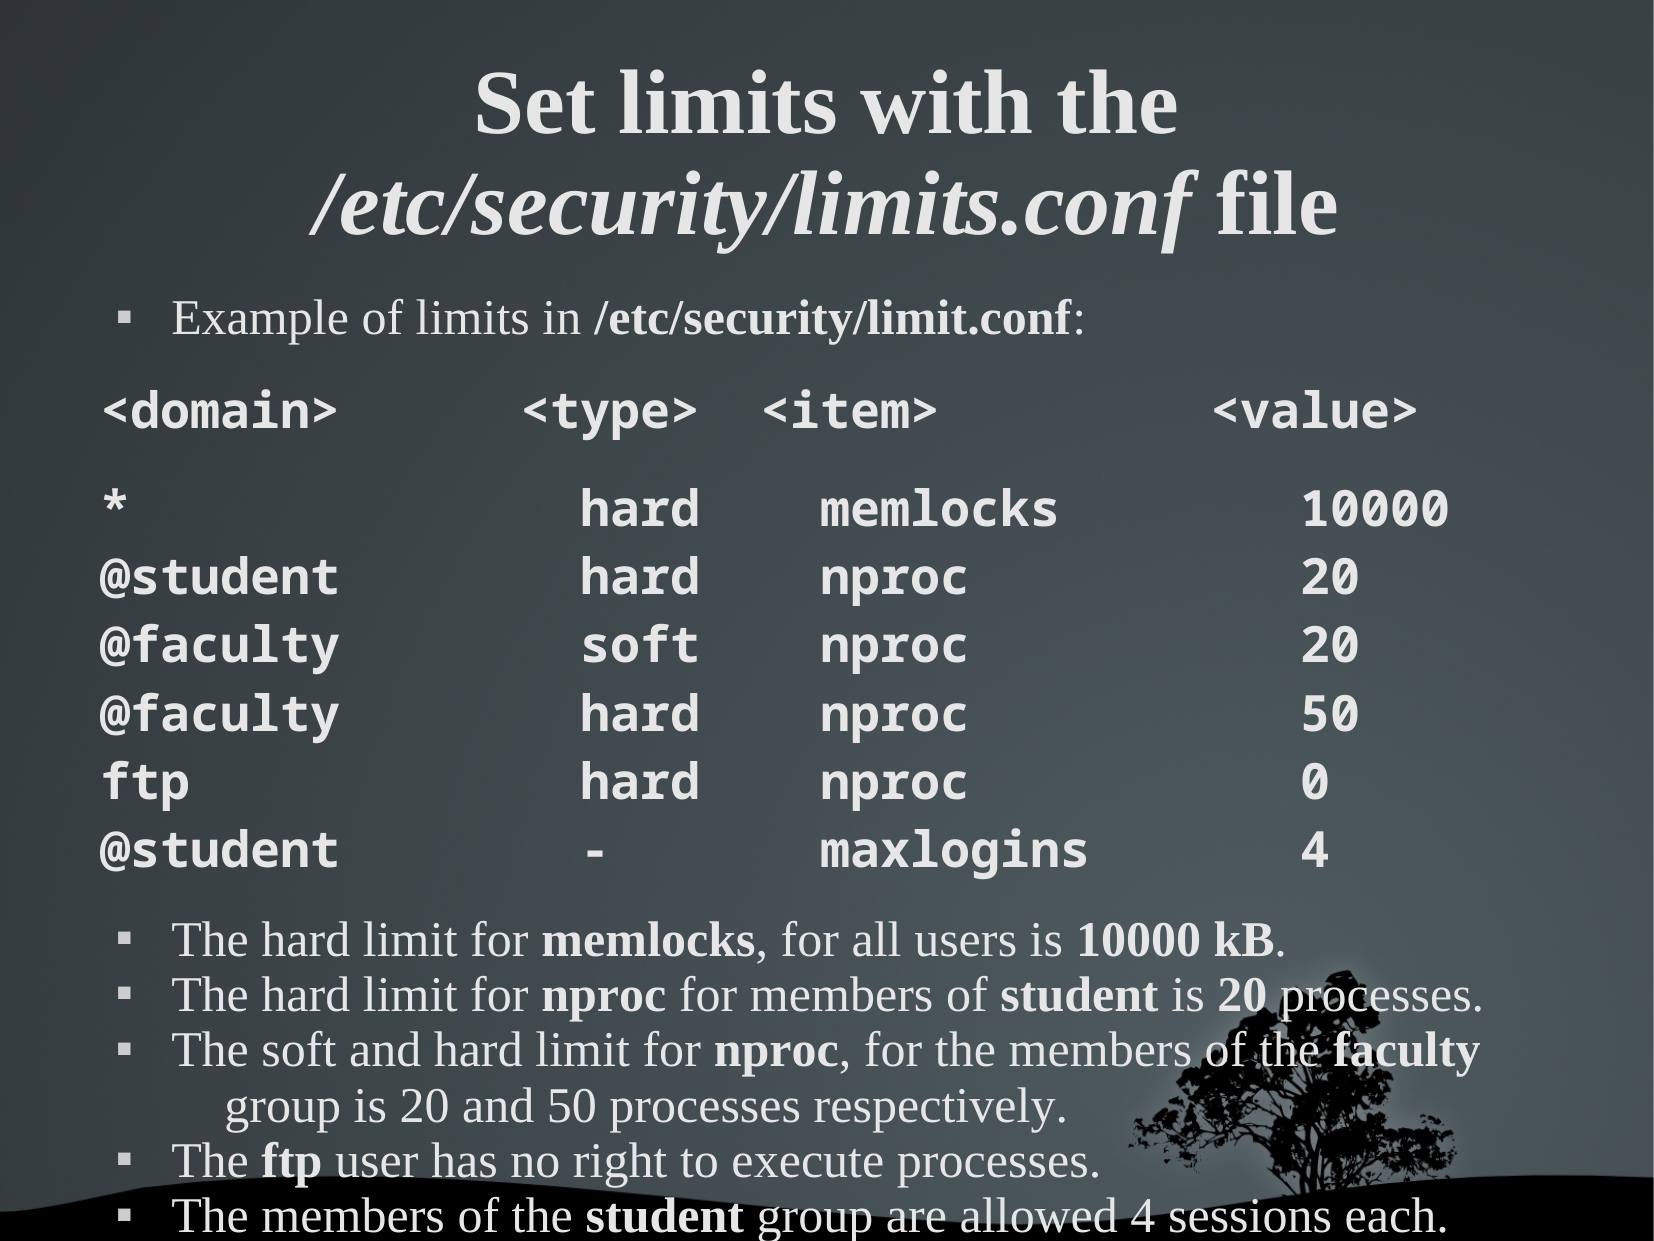

Set limits with the /etc/security/limits.conf file
# Example of limits in /etc/security/limit.conf:
<domain> <type> <item> <value>
* hard memlocks 10000
@student hard nproc 20
@faculty soft nproc 20
@faculty hard nproc 50
ftp hard nproc 0
@student - maxlogins 4
The hard limit for memlocks, for all users is 10000 kB.
The hard limit for nproc for members of student is 20 processes.
The soft and hard limit for nproc, for the members of the faculty group is 20 and 50 processes respectively.
The ftp user has no right to execute processes.
The members of the student group are allowed 4 sessions each.